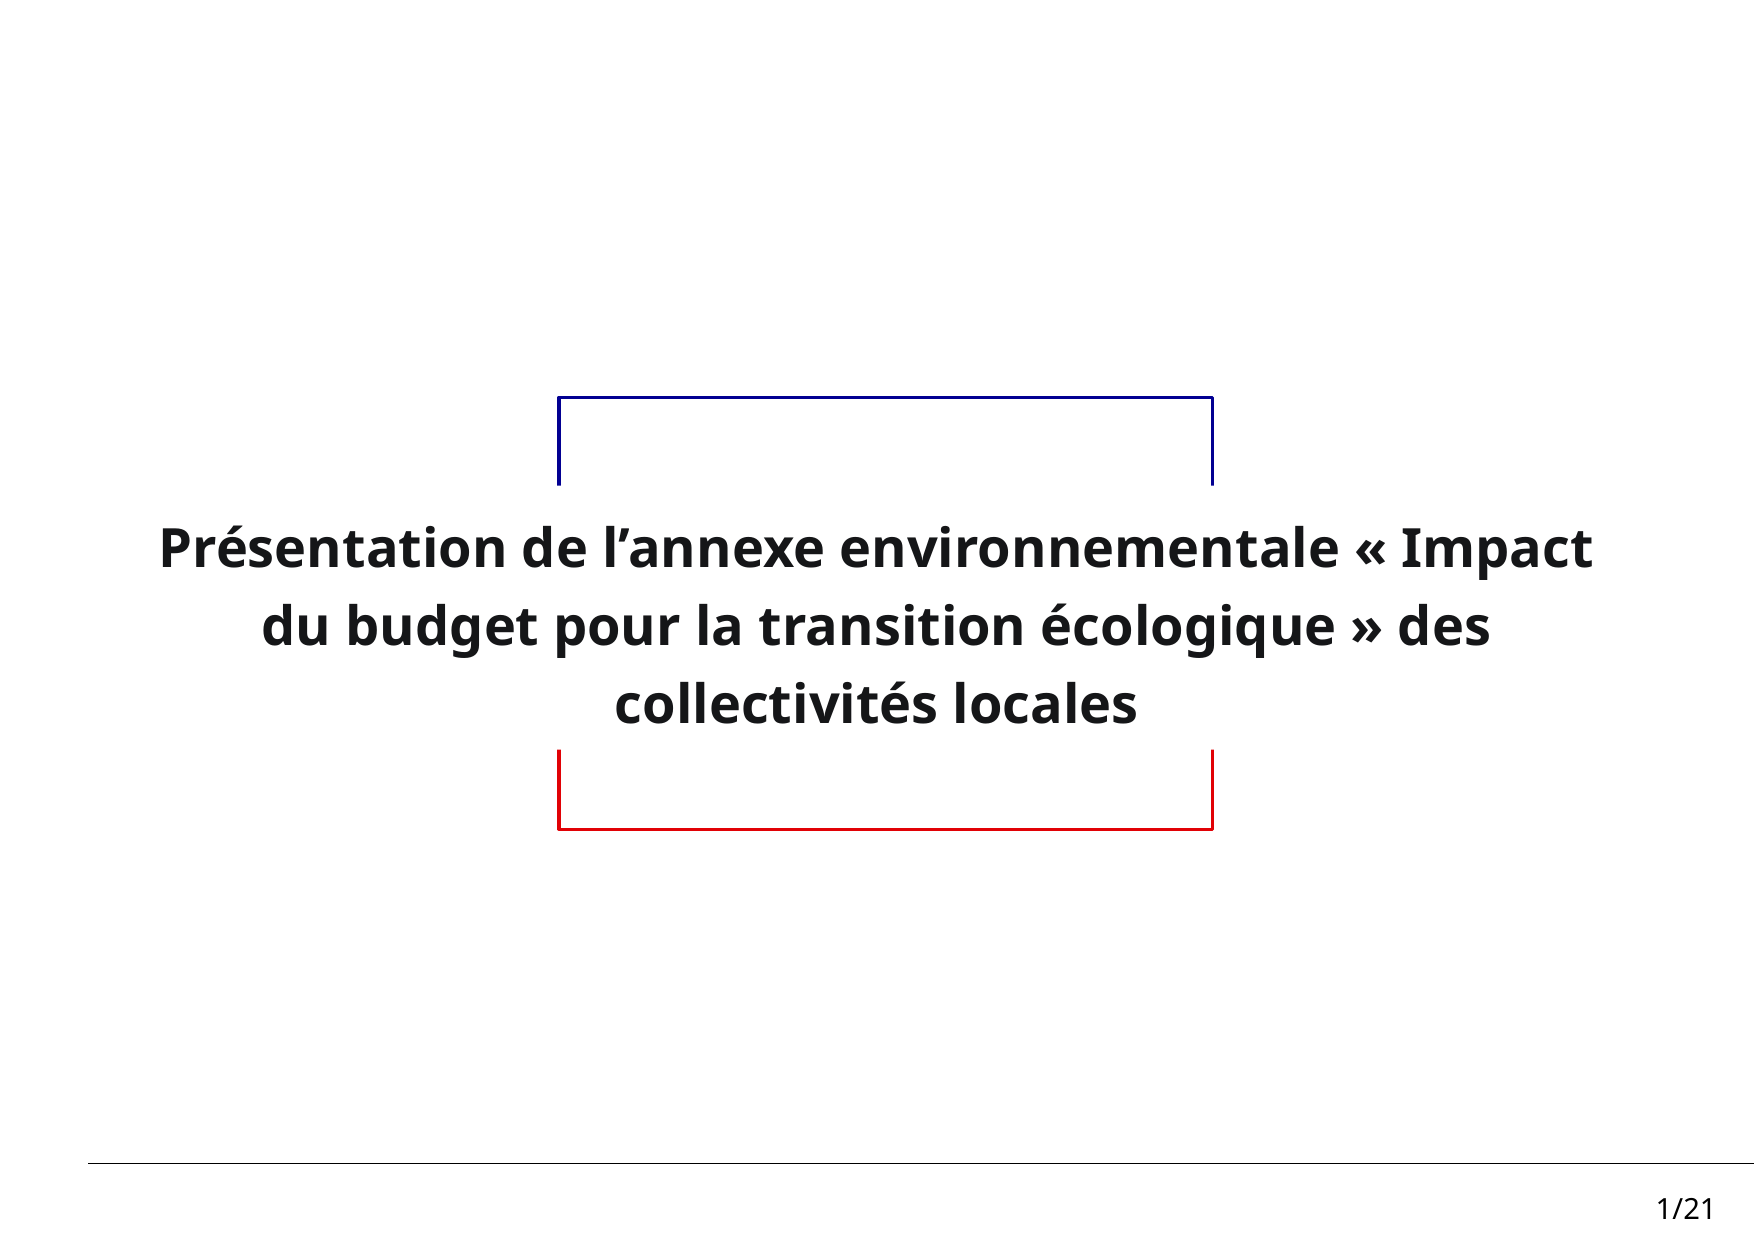

Présentation de l’annexe environnementale « Impact du budget pour la transition écologique » des collectivités locales